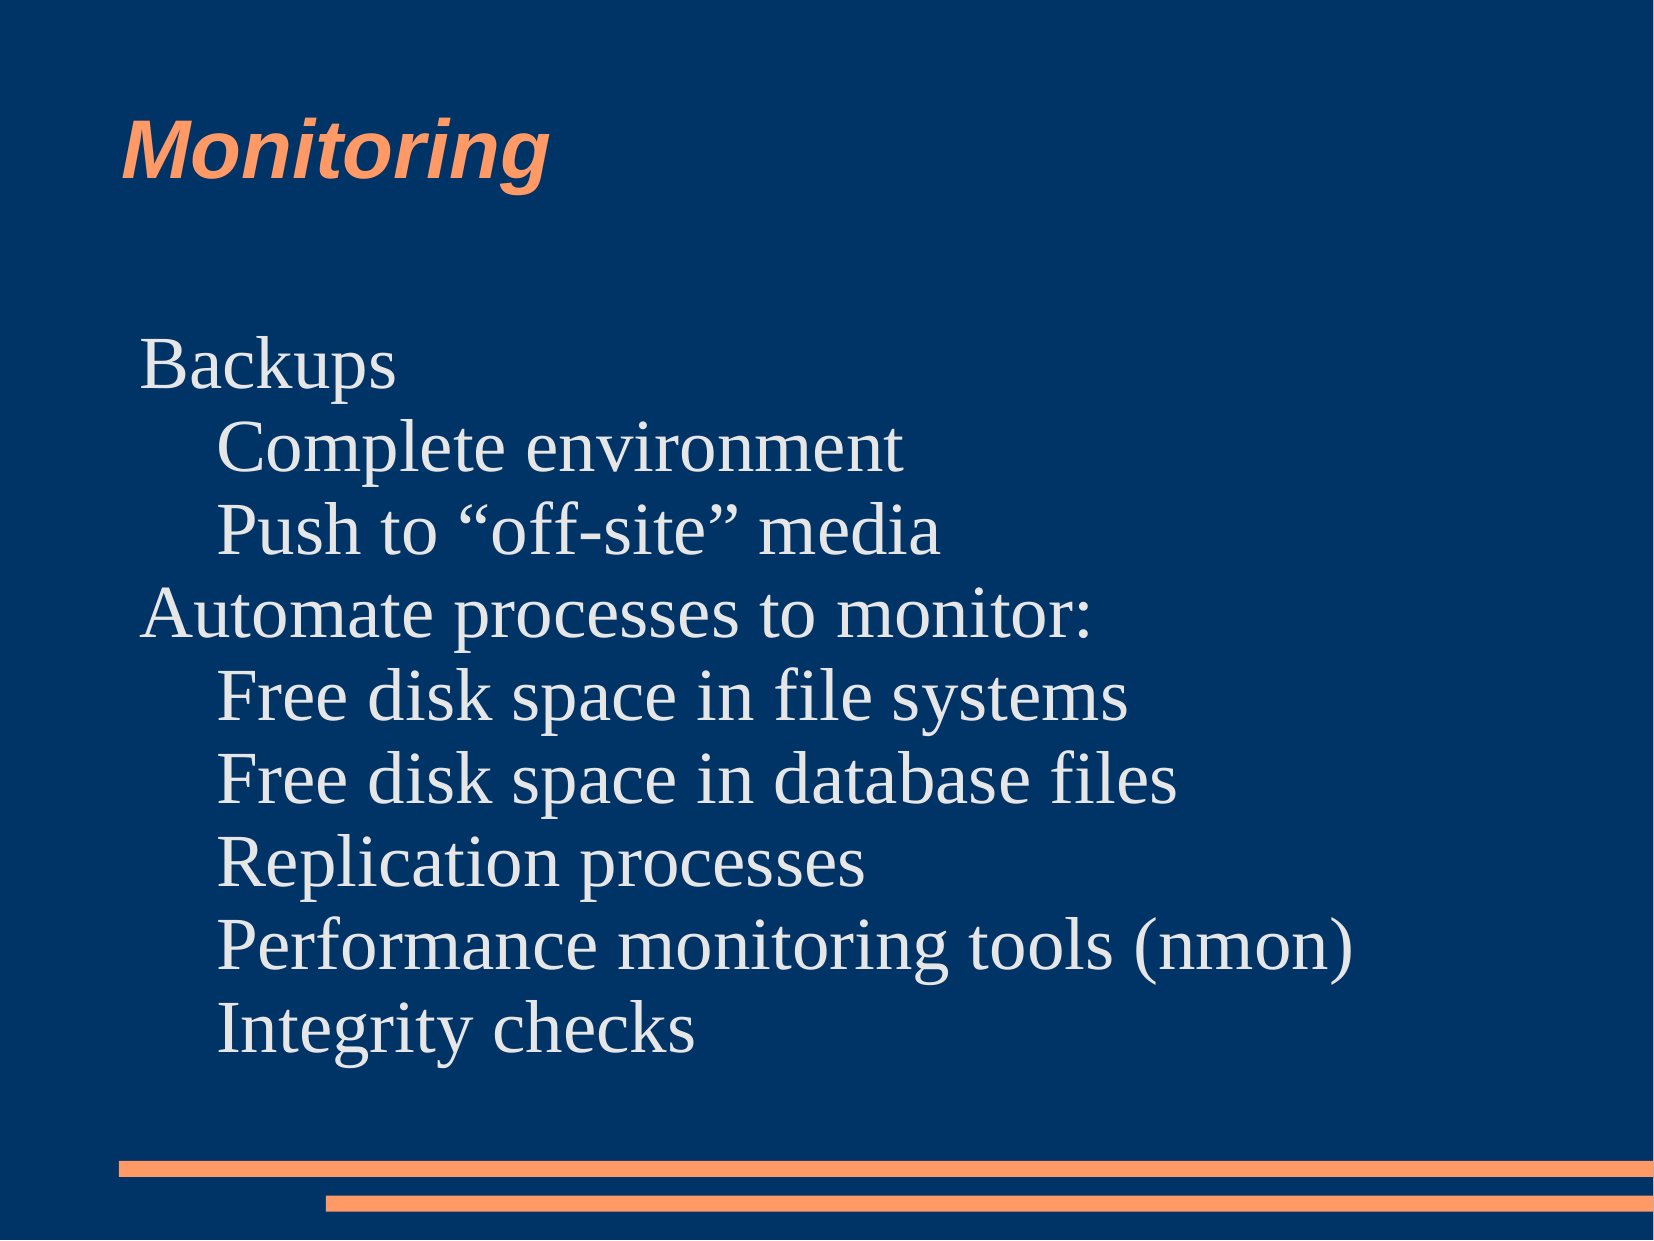

# Monitoring
Backups
Complete environment
Push to “off-site” media
Automate processes to monitor:
Free disk space in file systems
Free disk space in database files
Replication processes
Performance monitoring tools (nmon)
Integrity checks